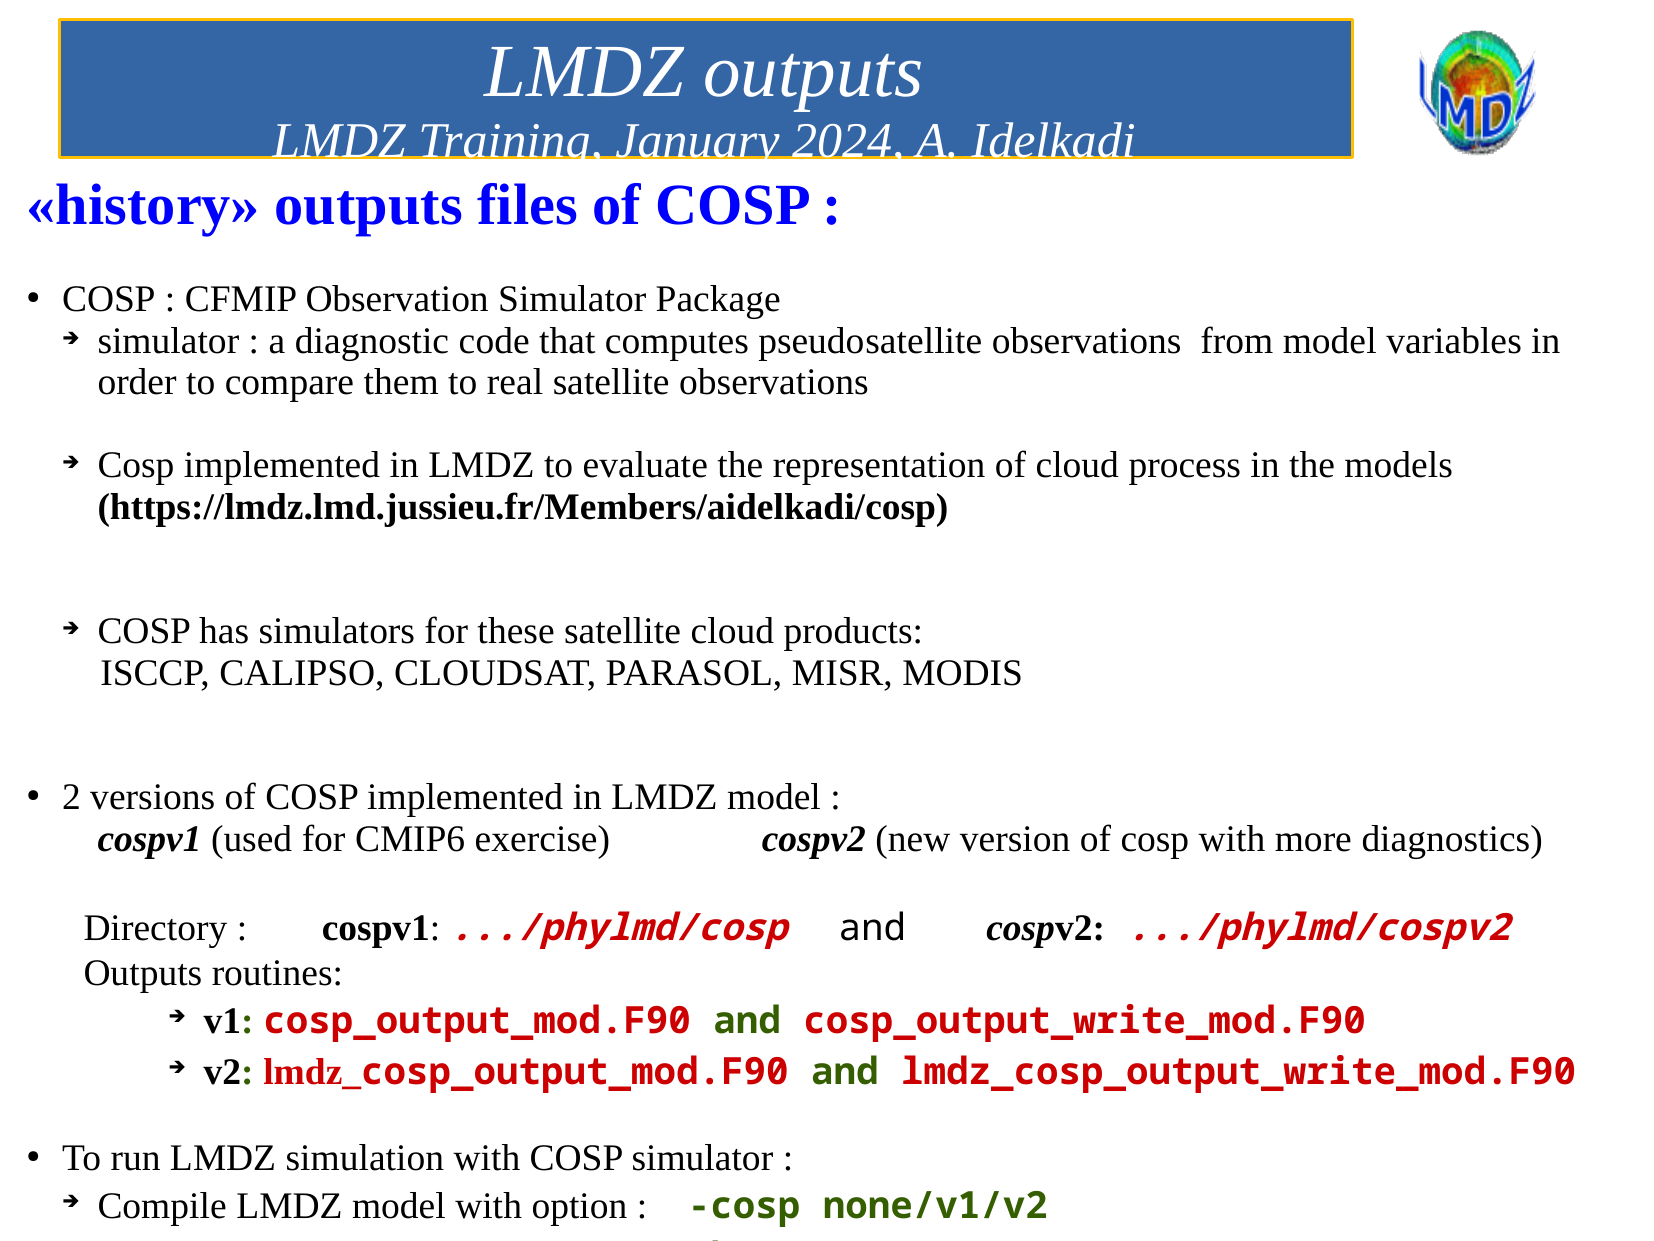

LMDZ outputs
LMDZ Training, January 2024, A. Idelkadi
«history» outputs files of COSP :
COSP : CFMIP Observation Simulator Package
simulator : a diagnostic code that computes pseudo­satellite observations from model variables in order to compare them to real satellite observations
Cosp implemented in LMDZ to evaluate the representation of cloud process in the models
(https://lmdz.lmd.jussieu.fr/Members/aidelkadi/cosp)
COSP has simulators for these satellite cloud products:
 	ISCCP, CALIPSO, CLOUDSAT, PARASOL, MISR, MODIS
2 versions of COSP implemented in LMDZ model :
cospv1 (used for CMIP6 exercise) 		cospv2 (new version of cosp with more diagnostics)
 Directory : 	cospv1: .../phylmd/cosp 	and 	cospv2: .../phylmd/cospv2
 Outputs routines:
v1: cosp_output_mod.F90 and cosp_output_write_mod.F90
v2: lmdz_cosp_output_mod.F90 and lmdz_cosp_output_write_mod.F90
To run LMDZ simulation with COSP simulator :
Compile LMDZ model with option :	-cosp none/v1/v2
Activate COSP in LMDZ simulation :	ok_cosp=y in config.def file